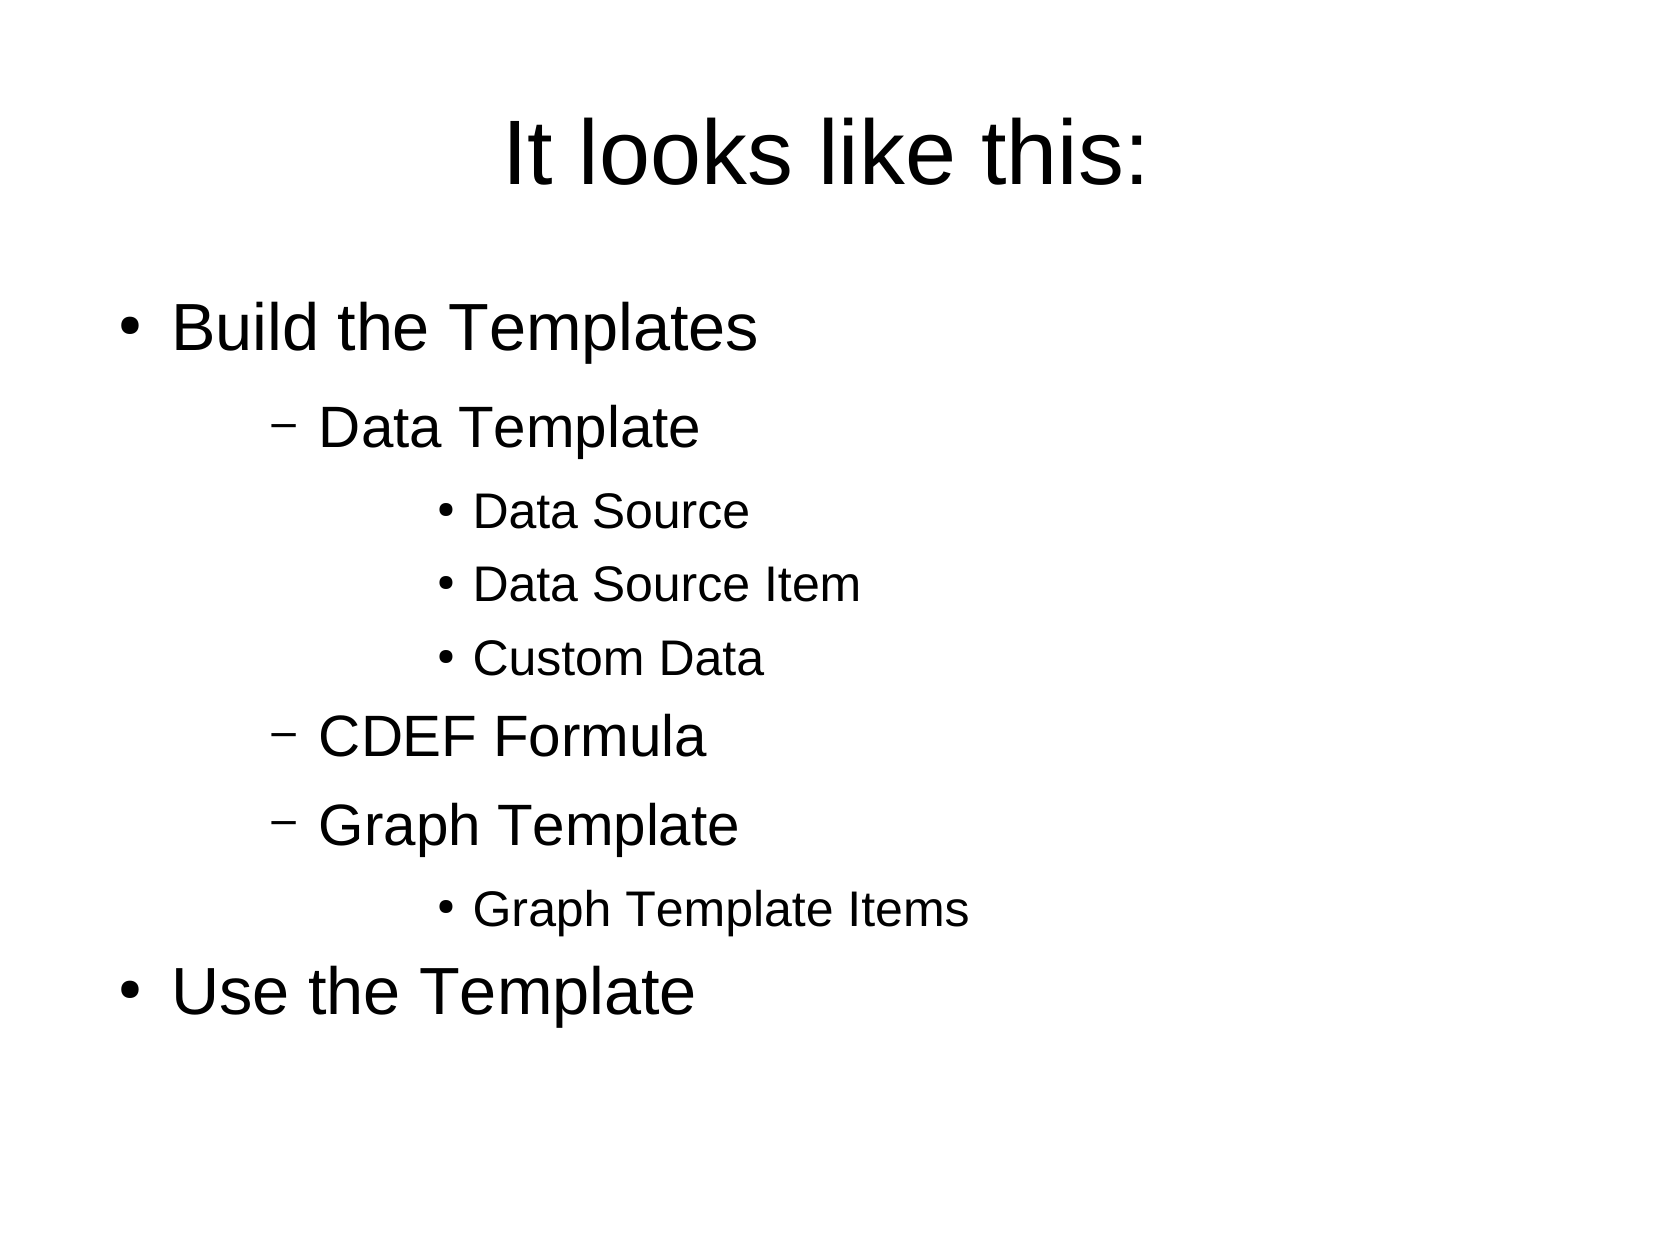

# It looks like this:
Build the Templates
Data Template
Data Source
Data Source Item
Custom Data
CDEF Formula
Graph Template
Graph Template Items
Use the Template